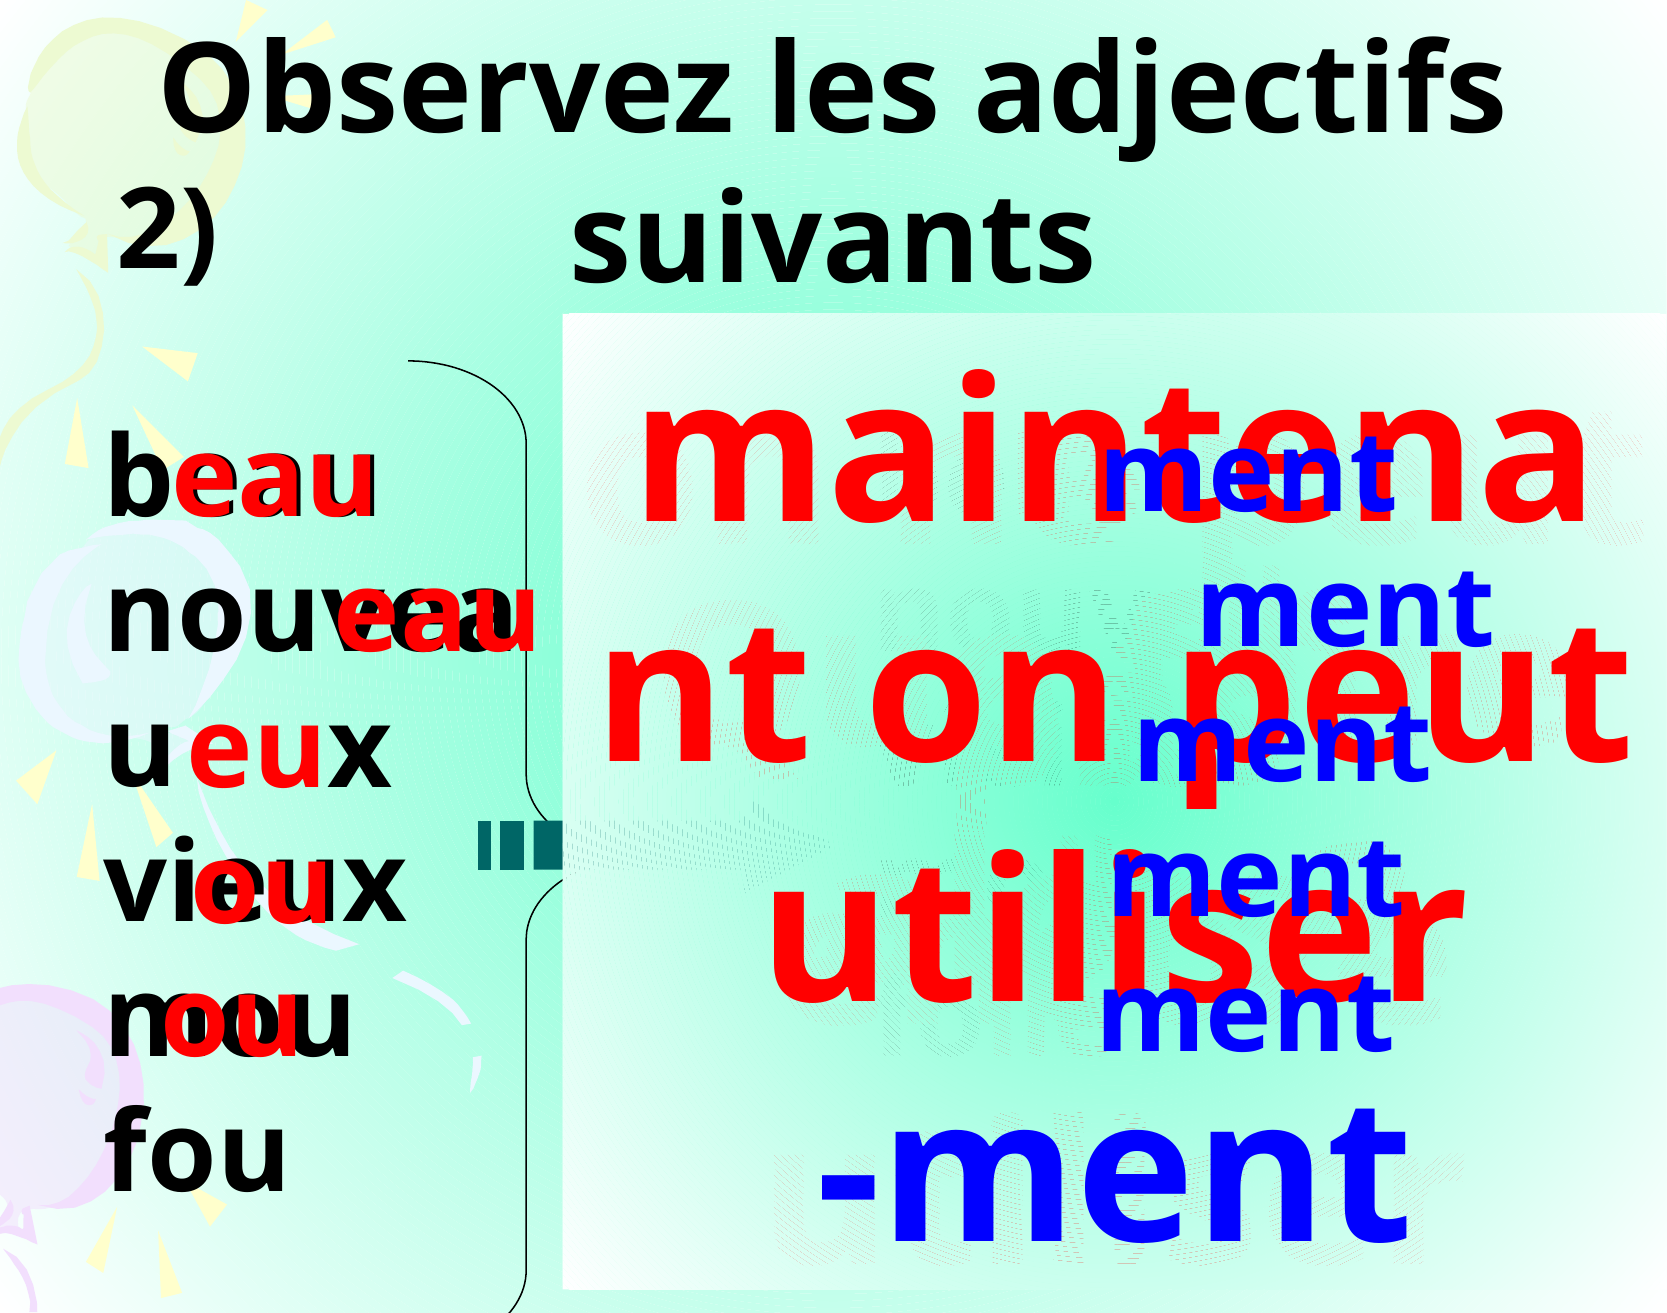

Observez les adjectifs suivants
2)
maintenant on peut utiliser
-ment
on ne peut pas encore utiliser
-ment
 ment
 ment
 ment
 ment
 ment
beau
nouveau
vieux
mou
fou
eau
belle
nouvelle
vieille
molle
folle
eau
Que faire alors?
eux
ou
ou